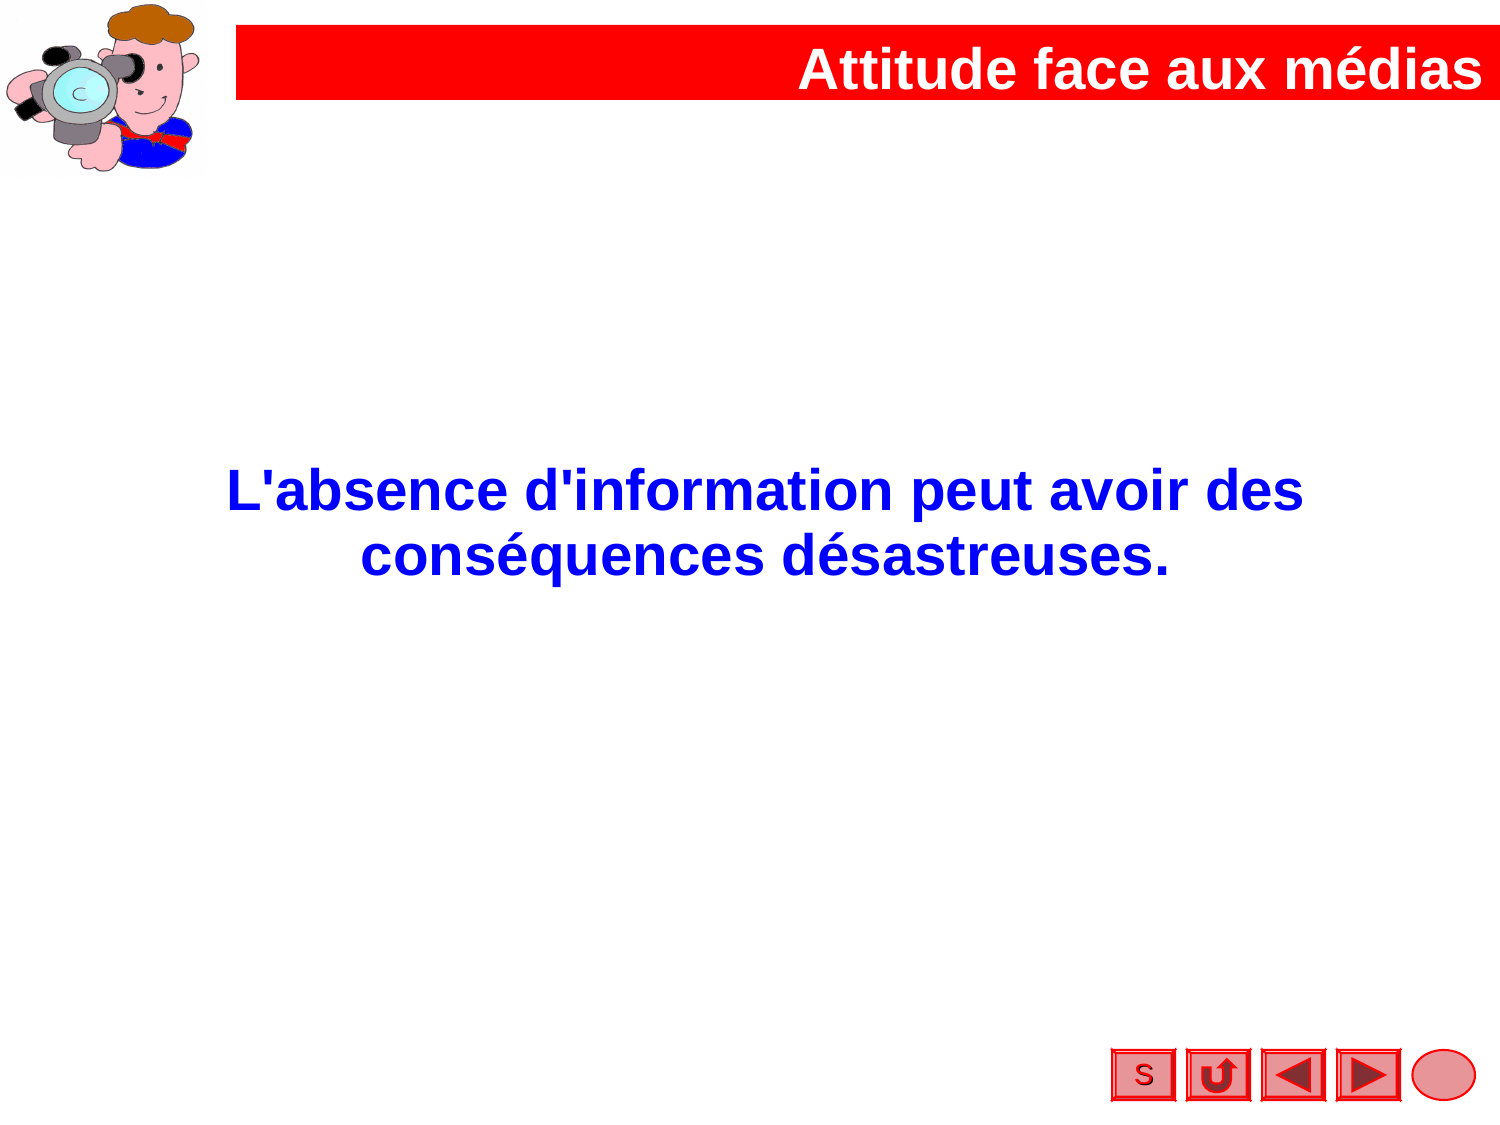

Attitude face aux médias
L'absence d'information peut avoir des conséquences désastreuses.